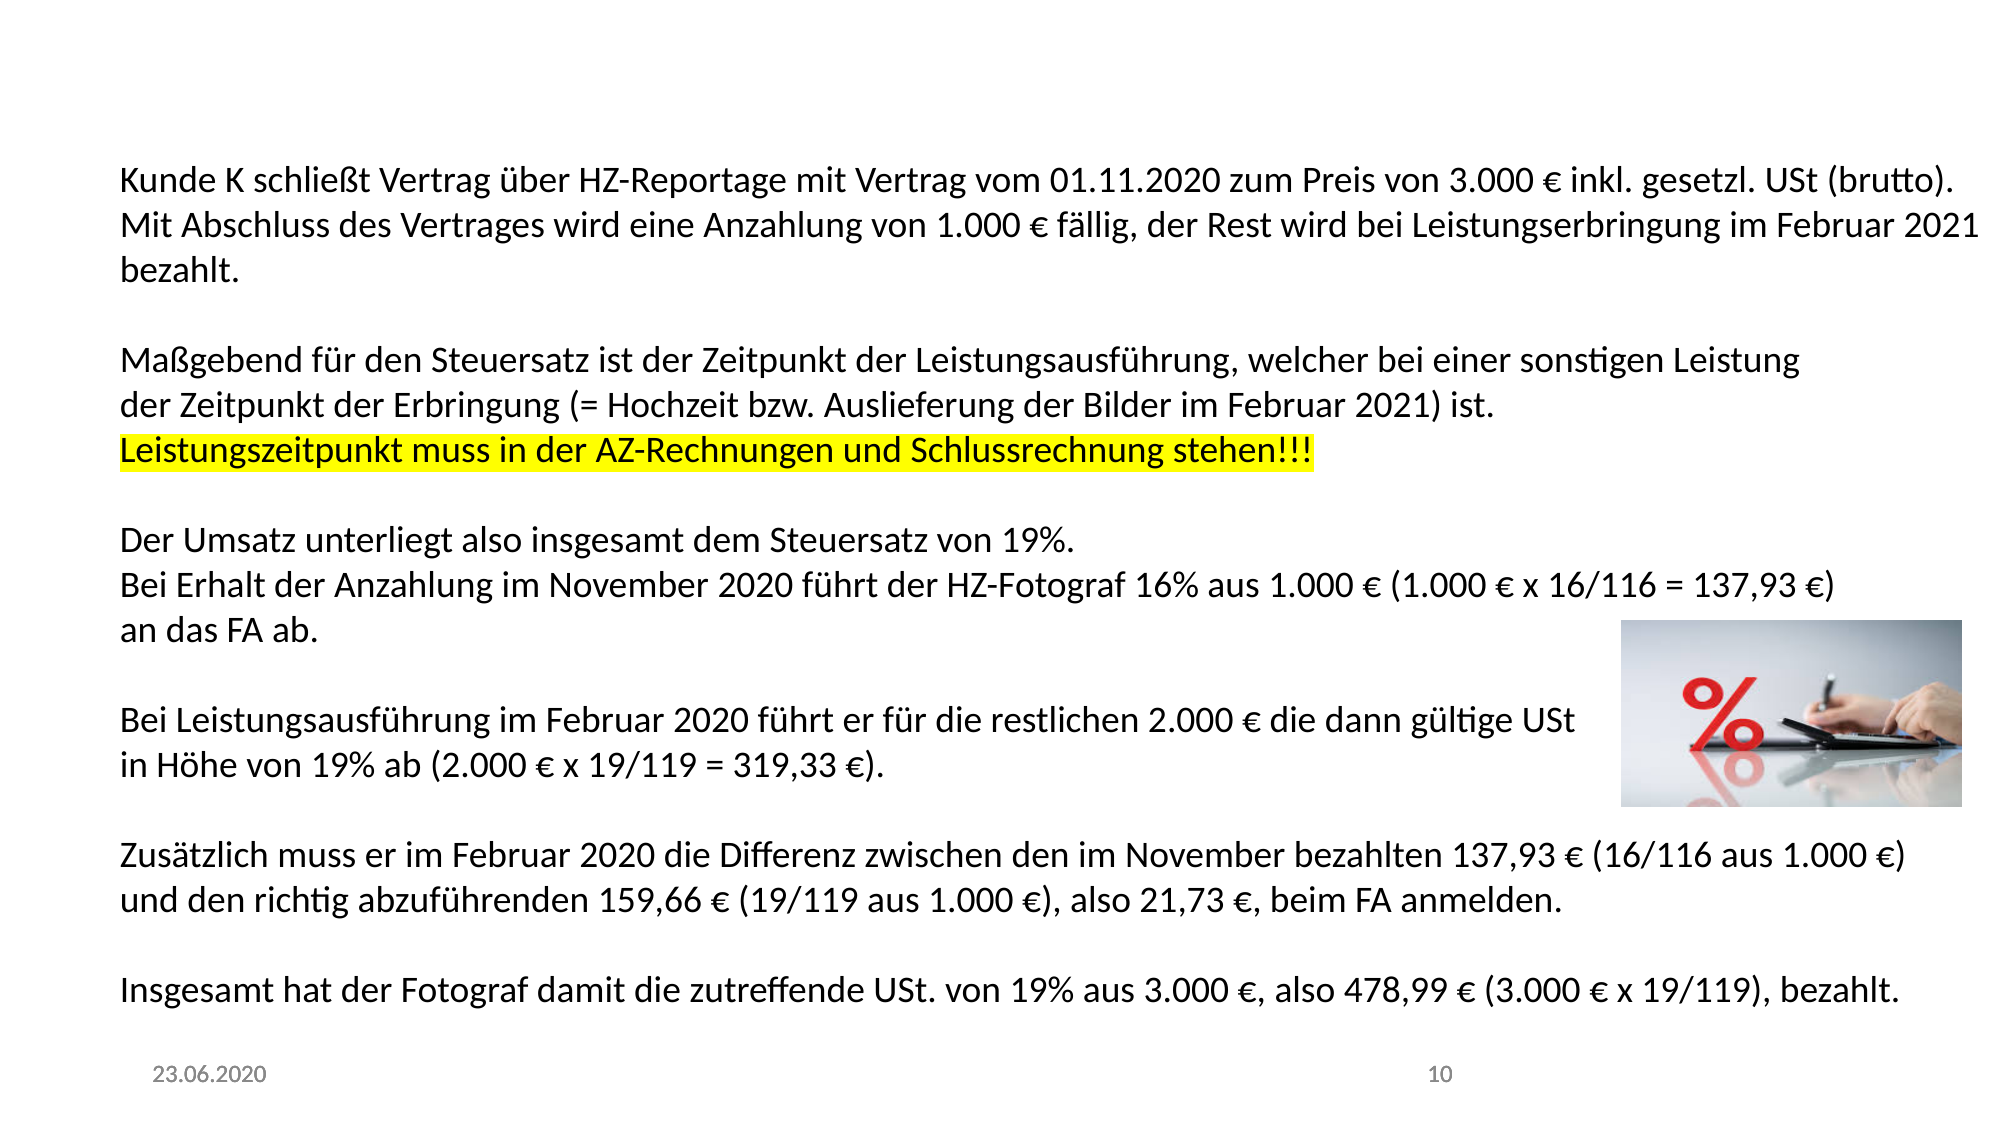

Kunde K schließt Vertrag über HZ-Reportage mit Vertrag vom 01.11.2020 zum Preis von 3.000 € inkl. gesetzl. USt (brutto).
Mit Abschluss des Vertrages wird eine Anzahlung von 1.000 € fällig, der Rest wird bei Leistungserbringung im Februar 2021
bezahlt.
Maßgebend für den Steuersatz ist der Zeitpunkt der Leistungsausführung, welcher bei einer sonstigen Leistung
der Zeitpunkt der Erbringung (= Hochzeit bzw. Auslieferung der Bilder im Februar 2021) ist.
Leistungszeitpunkt muss in der AZ-Rechnungen und Schlussrechnung stehen!!!
Der Umsatz unterliegt also insgesamt dem Steuersatz von 19%.
Bei Erhalt der Anzahlung im November 2020 führt der HZ-Fotograf 16% aus 1.000 € (1.000 € x 16/116 = 137,93 €)
an das FA ab.
Bei Leistungsausführung im Februar 2020 führt er für die restlichen 2.000 € die dann gültige USt
in Höhe von 19% ab (2.000 € x 19/119 = 319,33 €).
Zusätzlich muss er im Februar 2020 die Differenz zwischen den im November bezahlten 137,93 € (16/116 aus 1.000 €)
und den richtig abzuführenden 159,66 € (19/119 aus 1.000 €), also 21,73 €, beim FA anmelden.
Insgesamt hat der Fotograf damit die zutreffende USt. von 19% aus 3.000 €, also 478,99 € (3.000 € x 19/119), bezahlt.
23.06.2020
23.06.2020
23.06.2020